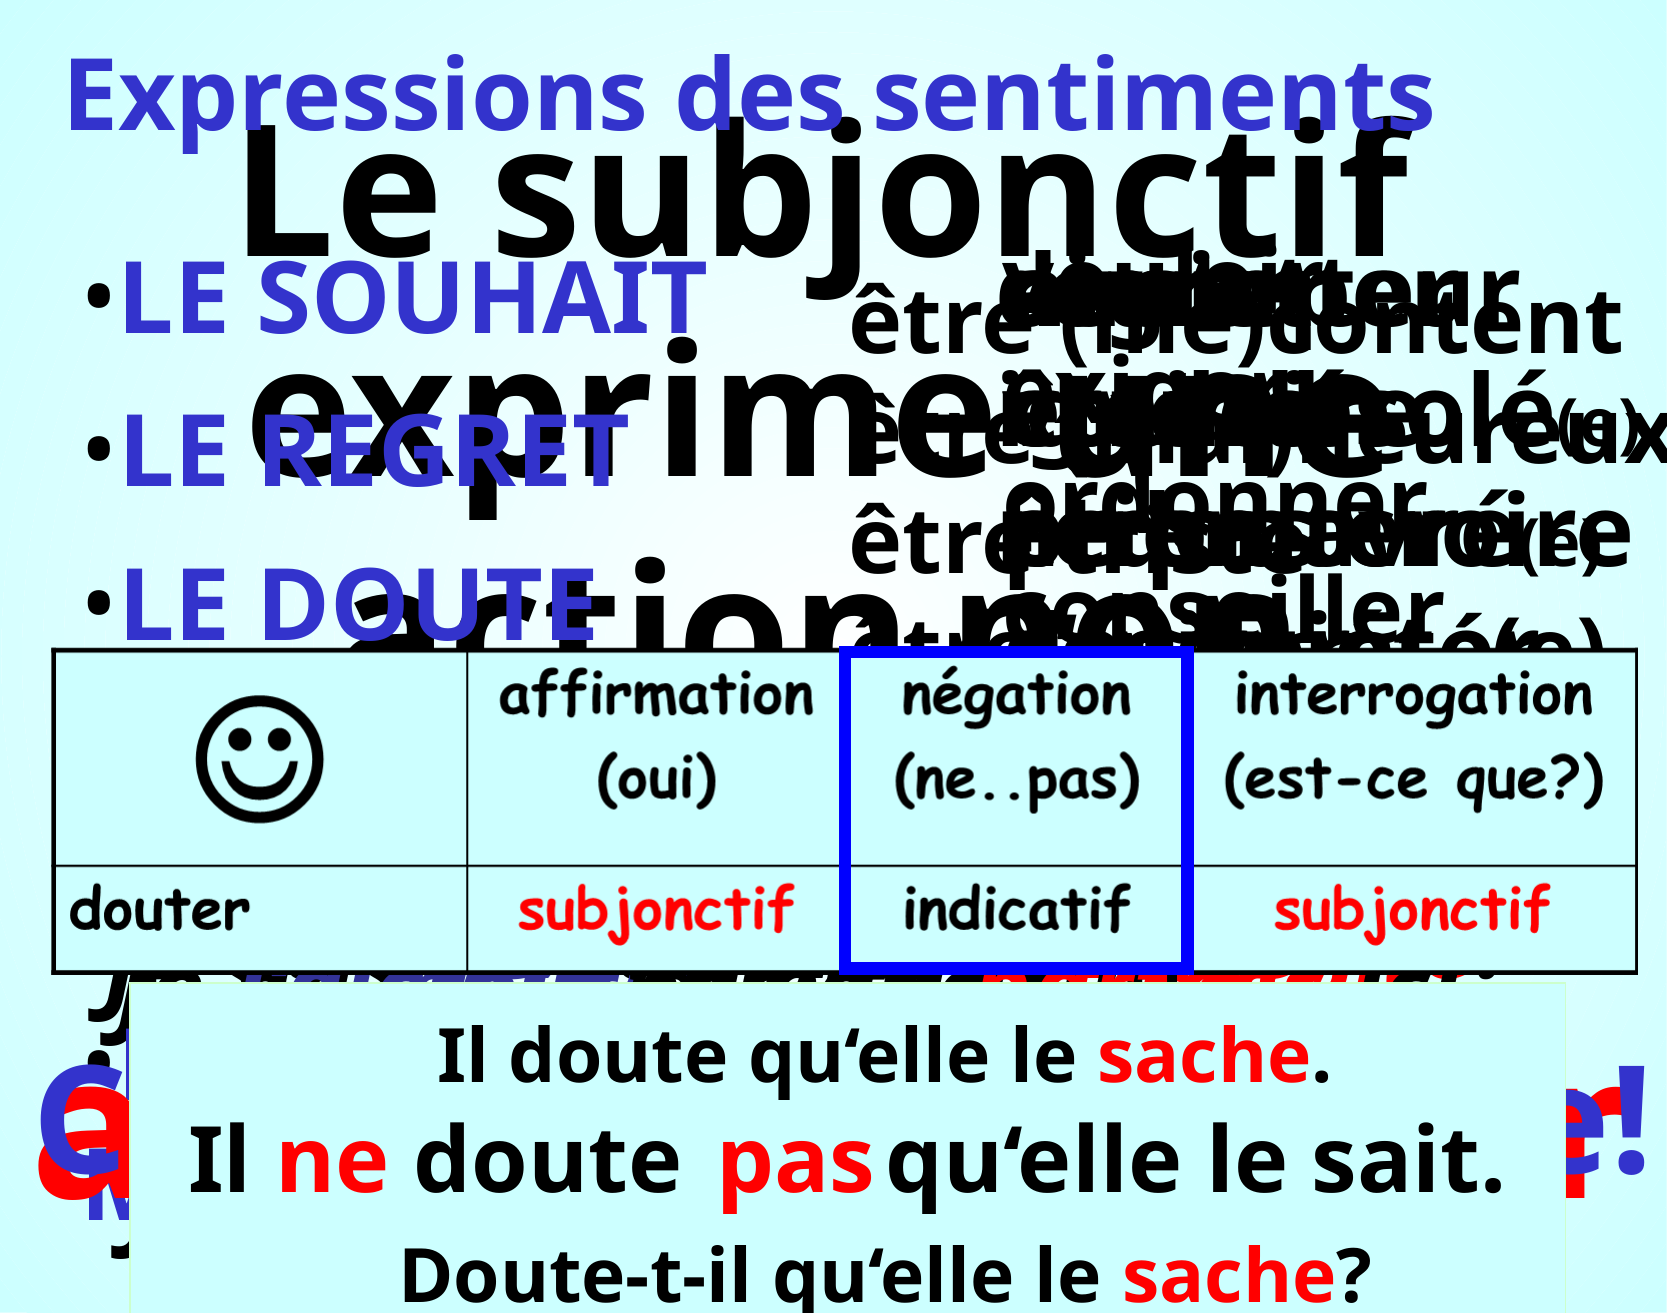

Expressions des sentiments
Le subjonctif exprime une action non réalisée ou une attitude subjective!
vouloir
exiger
ordonner
conseiller
permettre
demander
interdire
douter
ignorer
ne pas croire
aimer
vouloir
prier
désirer
regretter
être désolé(e)
être navré(e)
avoir peur
craindre
redouter
s‘inquiéter
LE SOUHAIT
être (mé)content
être (mal)heureux
être triste
être enchanté(e)
être surpris(e)
LE REGRET
LE DOUTE
LA PEUR
J‘aimairais qu‘il parte.
Tu veux qu‘elle comprenne.
ATTENTION
au verbe douter
Elle regrette qu‘il le sache.
Je suis désolé qu‘elle le croie.
Elles doutent qu‘il vienne.
Je ne crois pas que tu sois ici.
L‘ORDRE
Je suis content qu‘il le lise.
Tu es surprise qu‘il le fasse?
J‘ai peur que tu partes.
	Il doute qu‘elle le sache.
Il ne doute pas qu‘elle le sait.
	Doute-t-il qu‘elle le sache?
L‘ÉTAT
MENTAL
Je veux que tu ailles là.
Je demande qu‘elle m‘écrive.
Ce n‘est plus le doute!